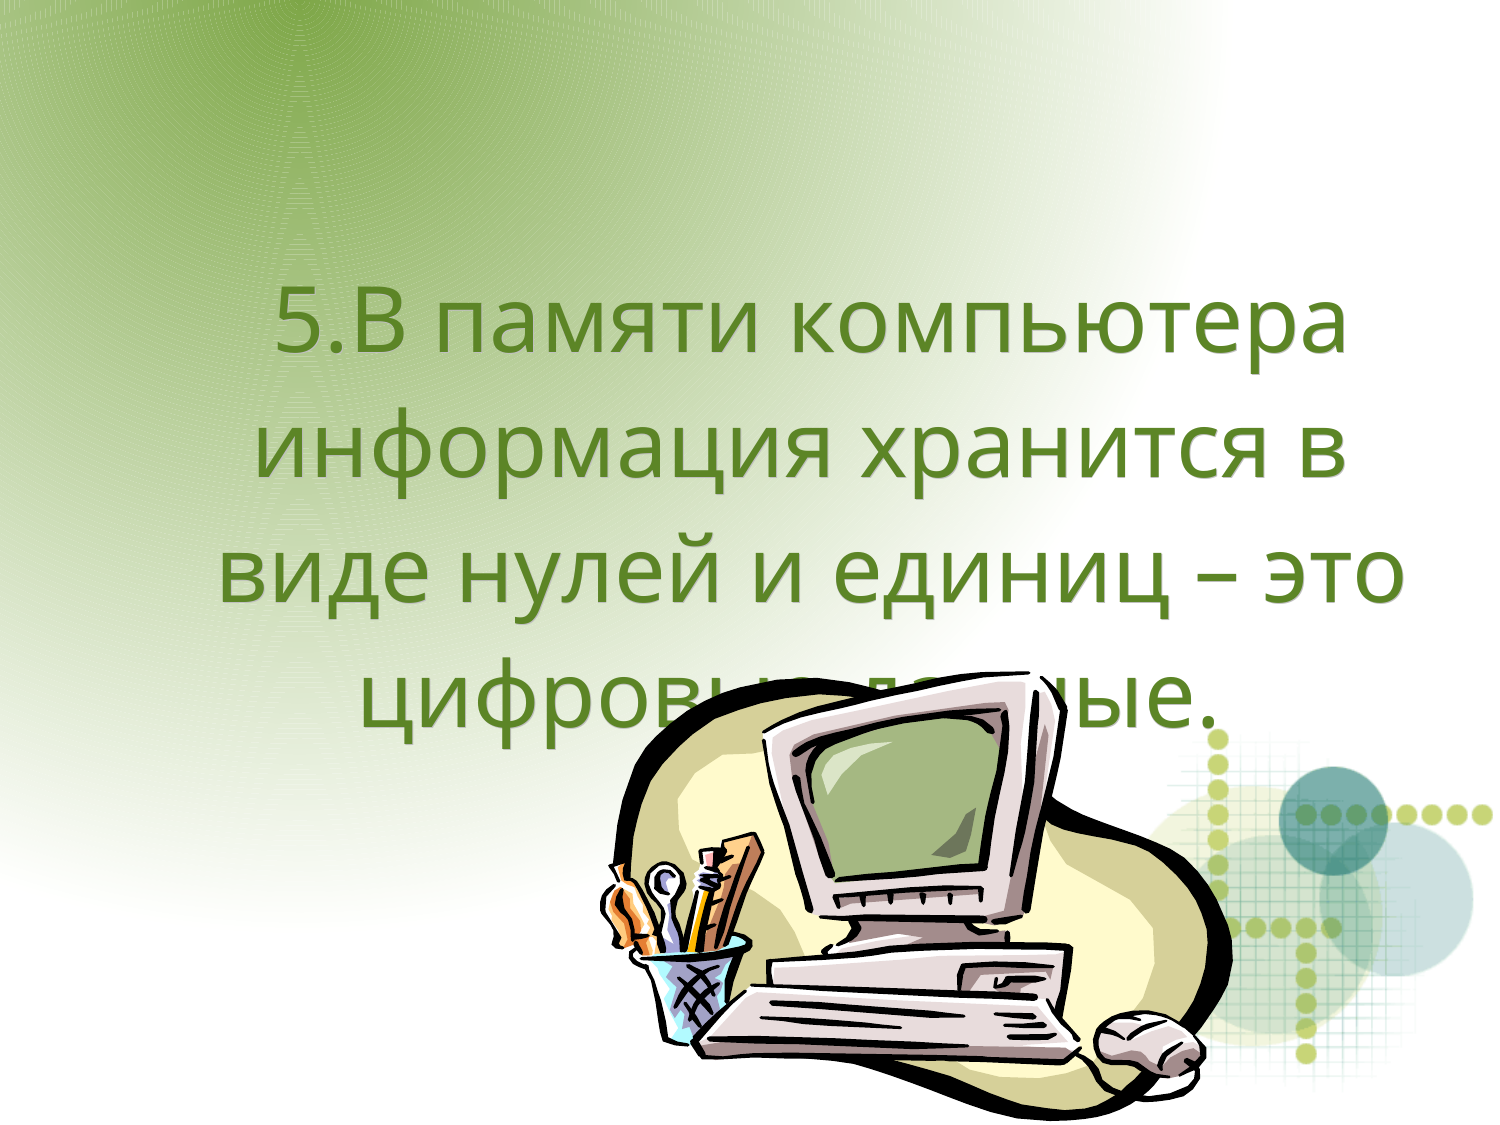

# 5.В памяти компьютера информация хранится в виде нулей и единиц – это цифровые данные.